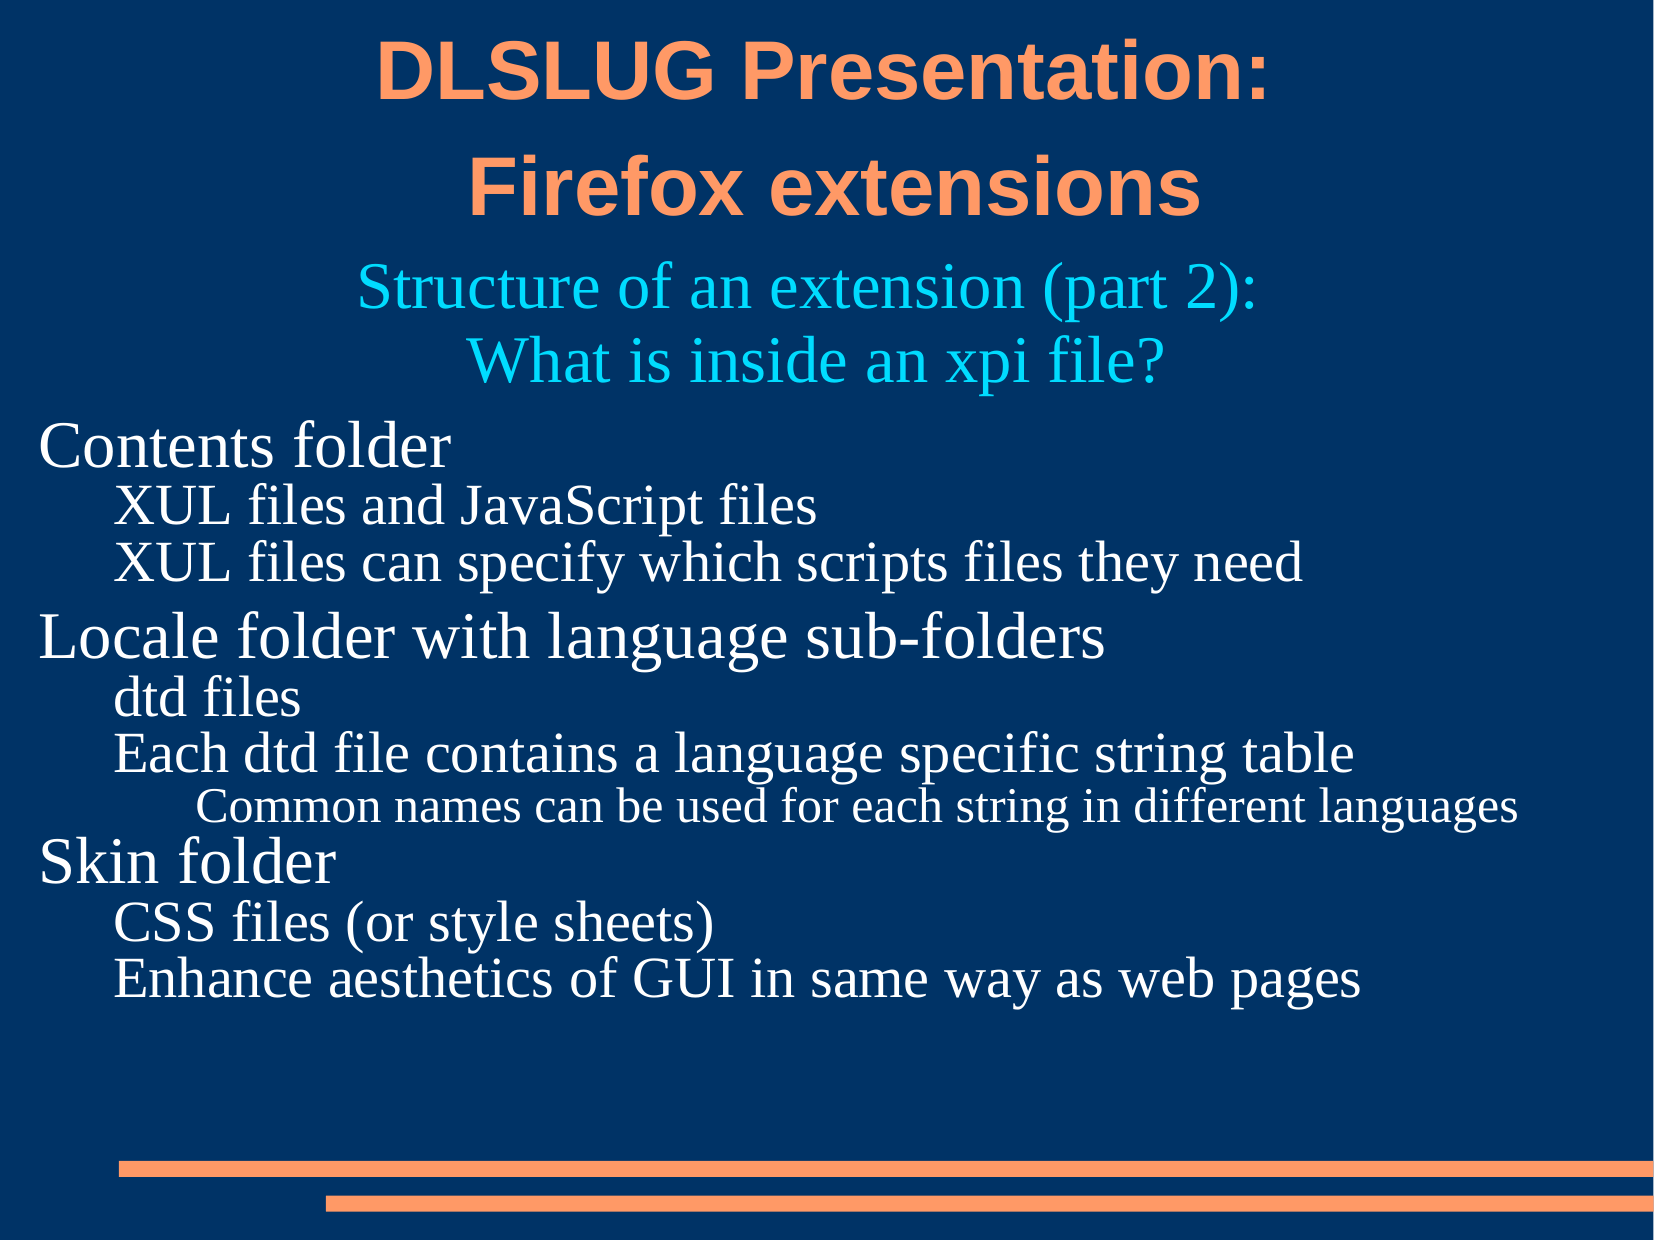

DLSLUG Presentation:
Firefox extensions
Structure of an extension (part 2):
What is inside an xpi file?
# Contents folder
XUL files and JavaScript files
XUL files can specify which scripts files they need
Locale folder with language sub-folders
dtd files
Each dtd file contains a language specific string table
Common names can be used for each string in different languages
Skin folder
CSS files (or style sheets)
Enhance aesthetics of GUI in same way as web pages